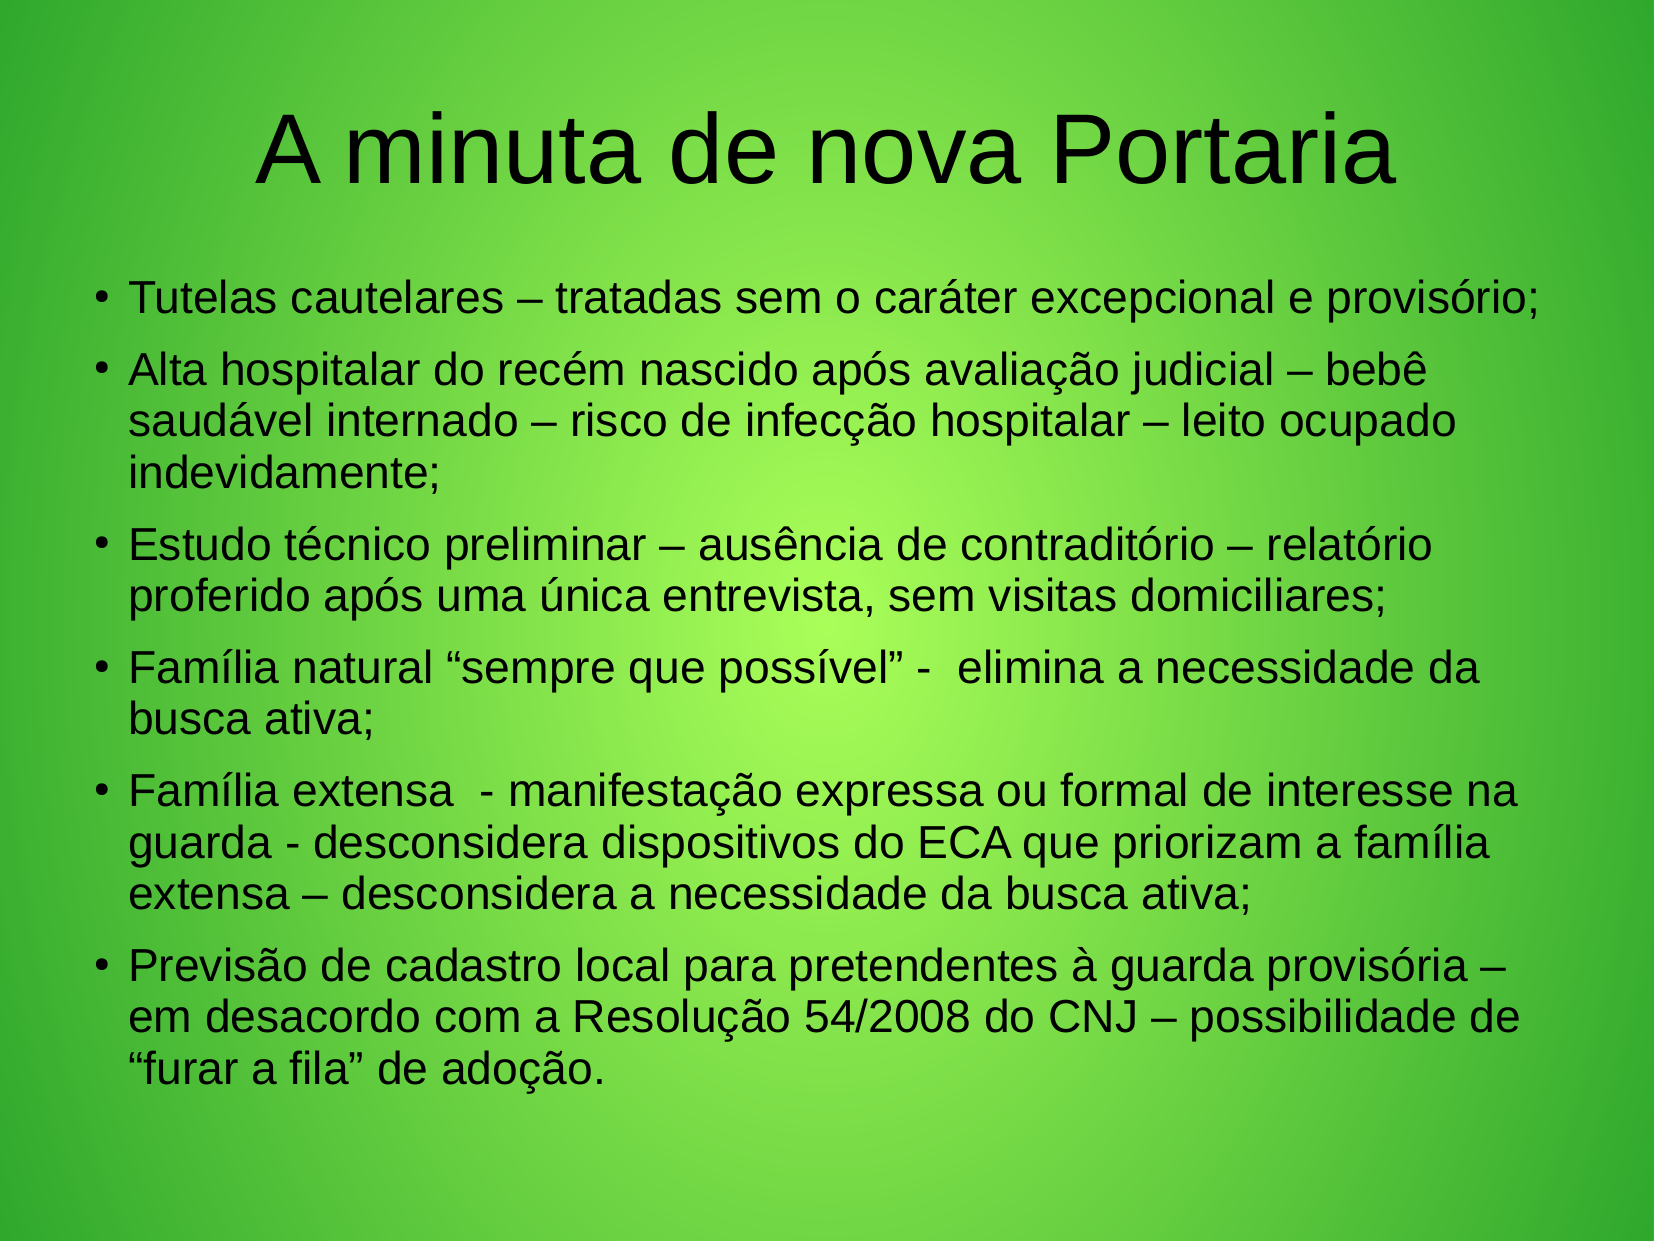

# A minuta de nova Portaria
Tutelas cautelares – tratadas sem o caráter excepcional e provisório;
Alta hospitalar do recém nascido após avaliação judicial – bebê saudável internado – risco de infecção hospitalar – leito ocupado indevidamente;
Estudo técnico preliminar – ausência de contraditório – relatório proferido após uma única entrevista, sem visitas domiciliares;
Família natural “sempre que possível” - elimina a necessidade da busca ativa;
Família extensa - manifestação expressa ou formal de interesse na guarda - desconsidera dispositivos do ECA que priorizam a família extensa – desconsidera a necessidade da busca ativa;
Previsão de cadastro local para pretendentes à guarda provisória – em desacordo com a Resolução 54/2008 do CNJ – possibilidade de “furar a fila” de adoção.